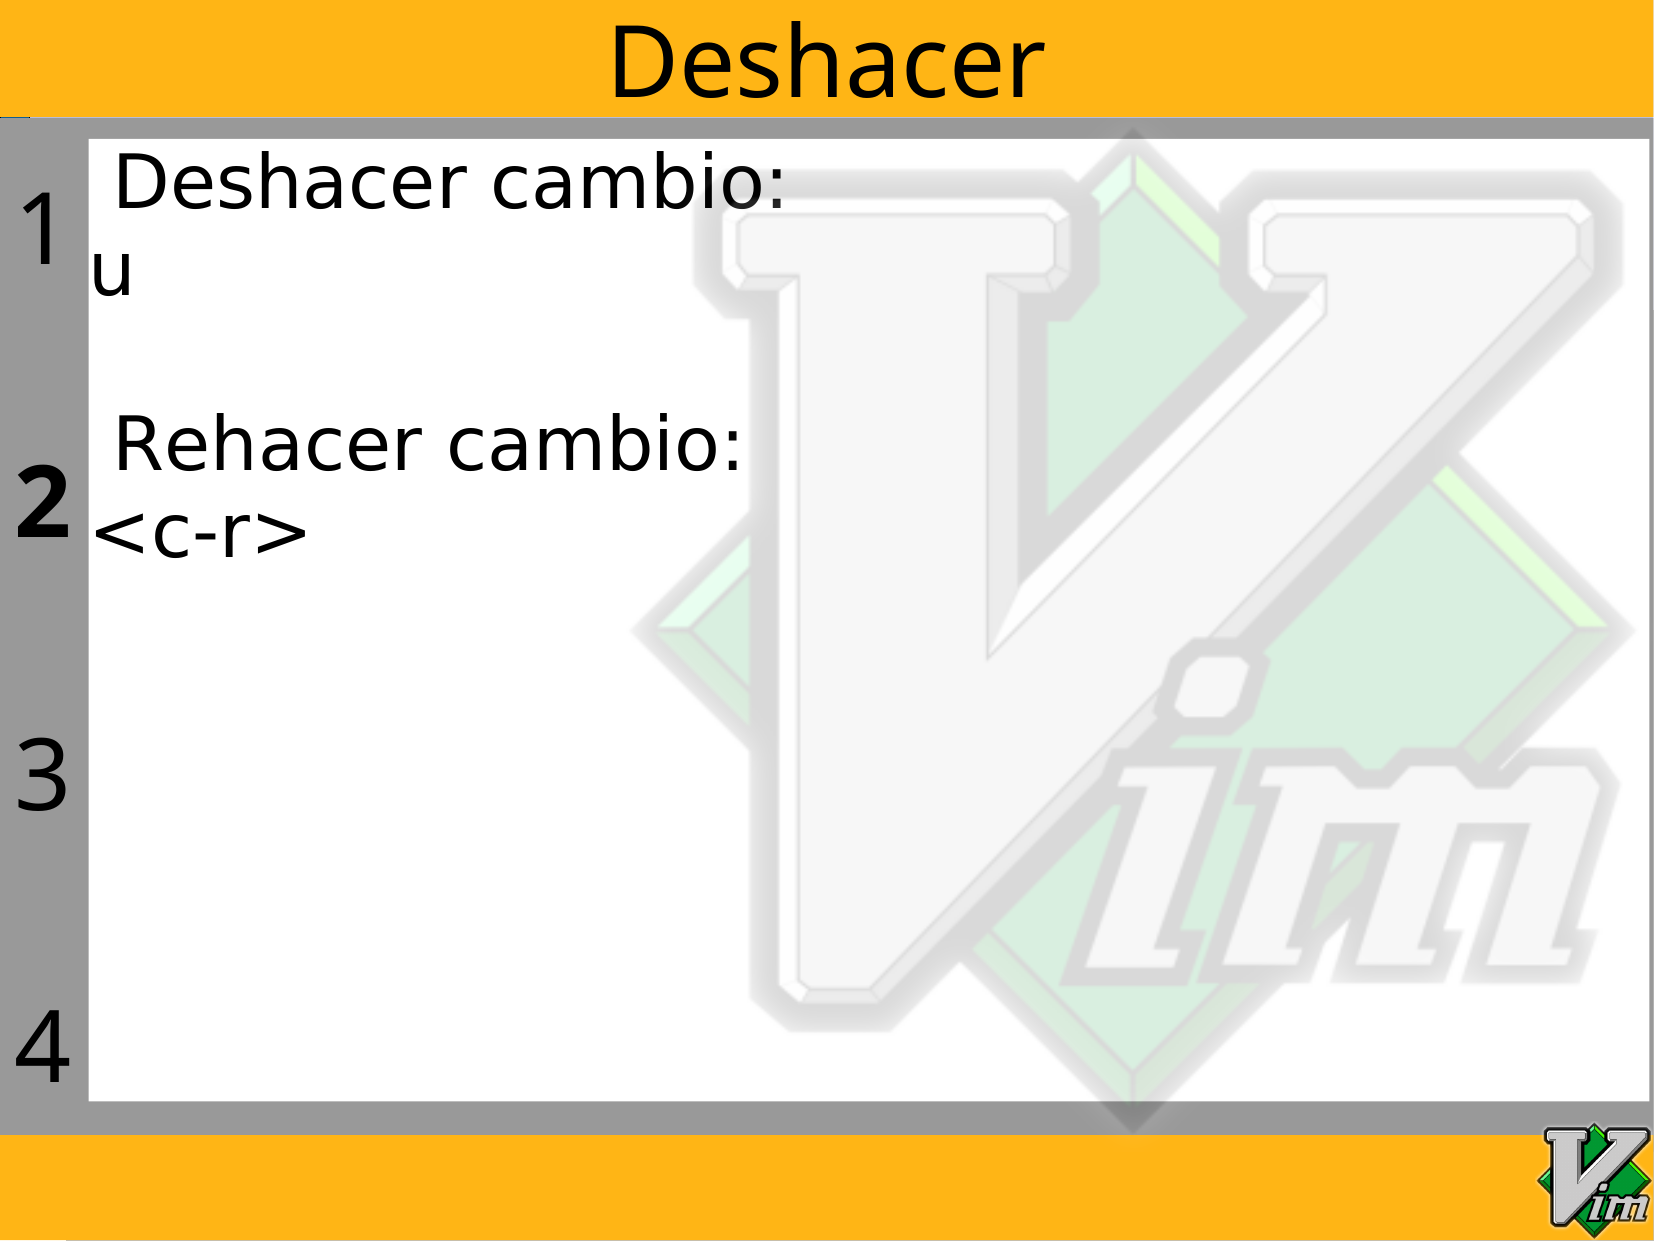

Deshacer
1 - Introducción
2 - Novatos
3 - Power Users
4 -Desarrolladores
 Deshacer cambio:
u
 Rehacer cambio:
<c-r>